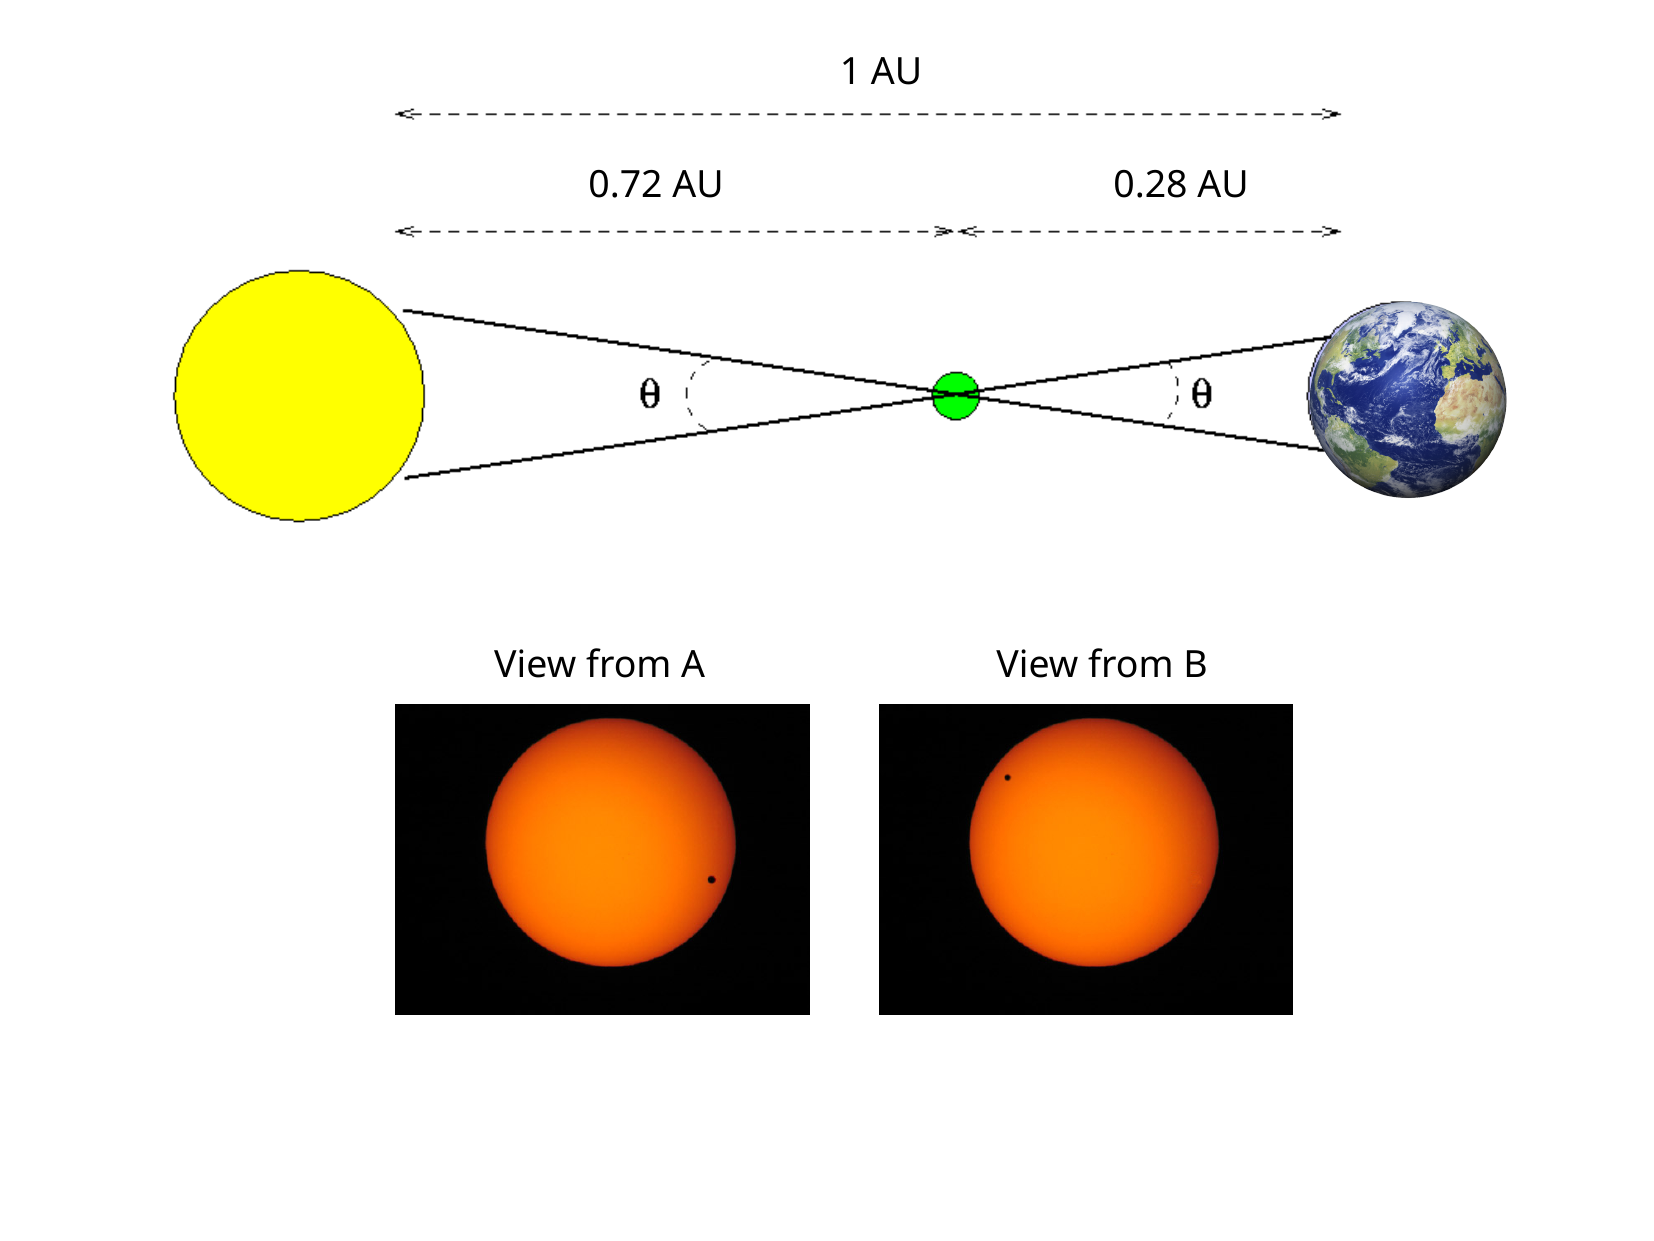

1 AU
0.72 AU
0.28 AU
View from A
View from B